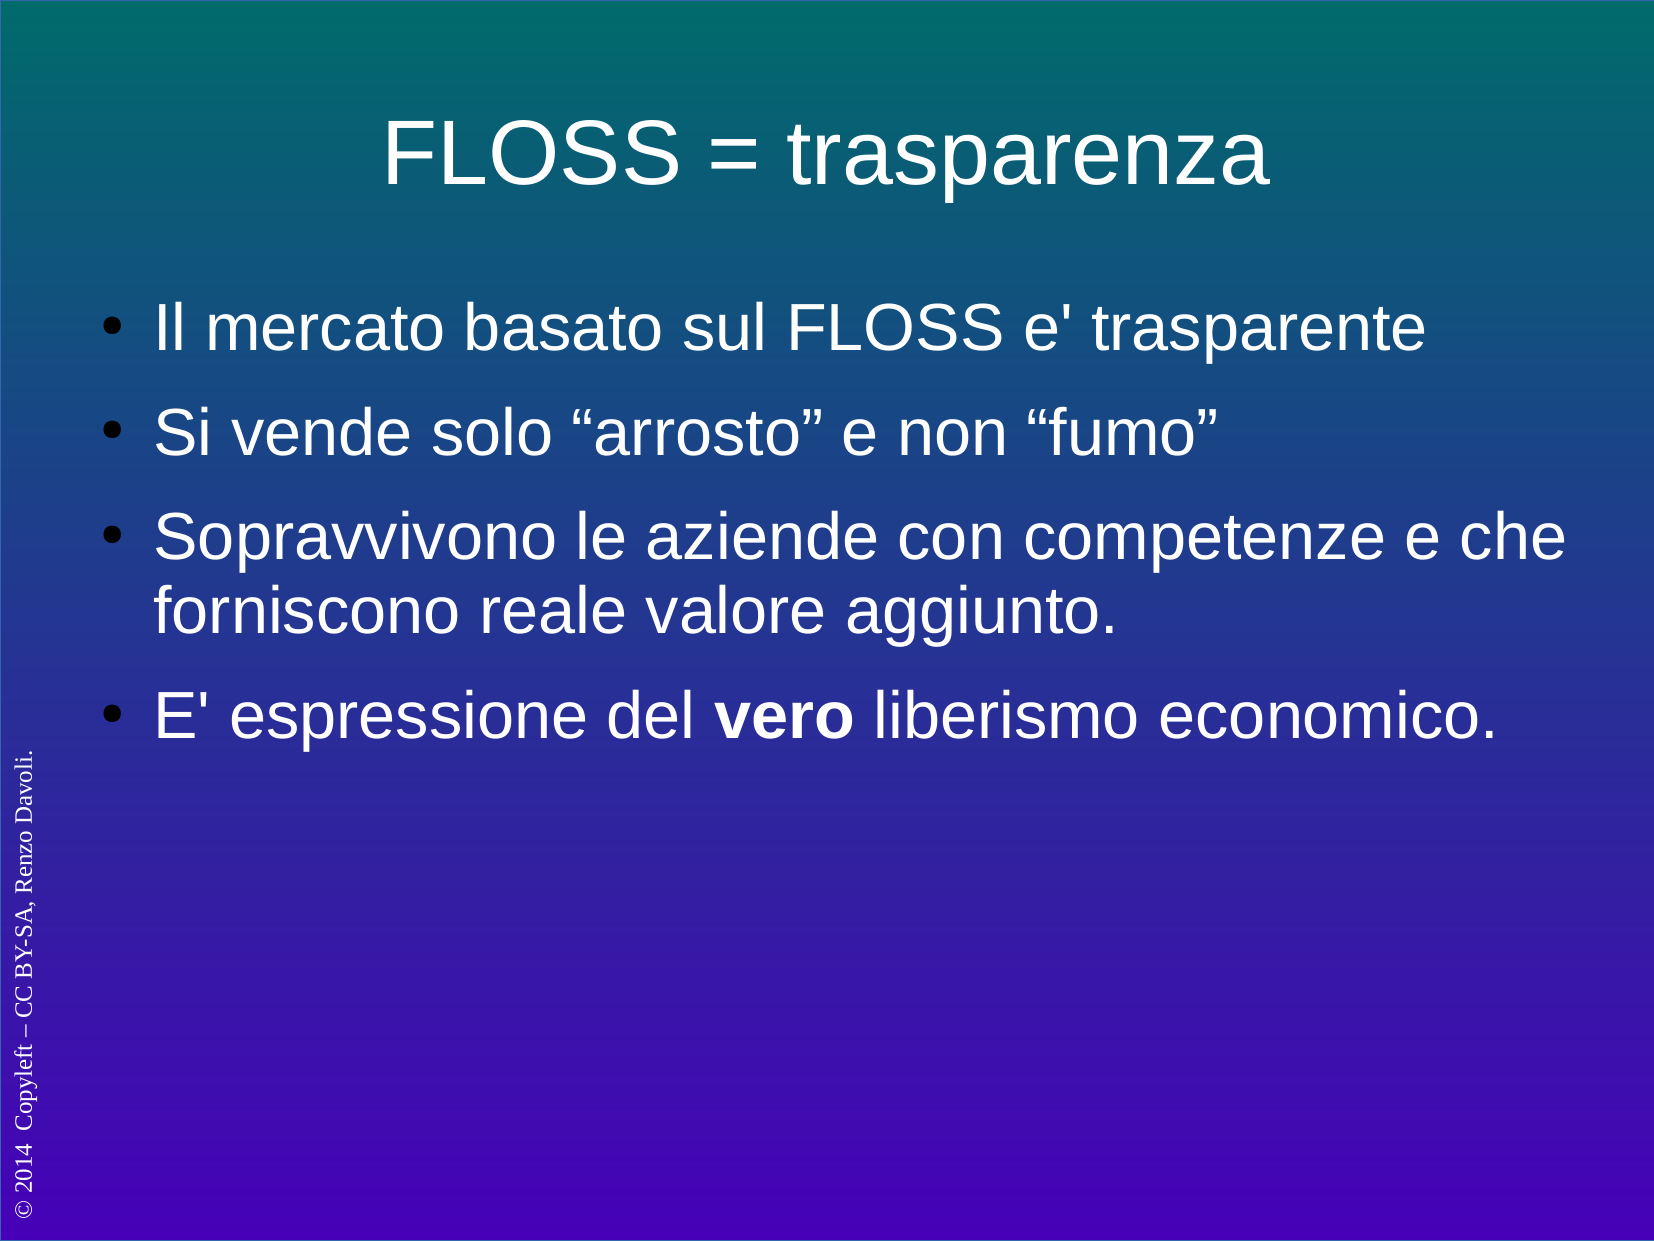

# FLOSS = trasparenza
Il mercato basato sul FLOSS e' trasparente
Si vende solo “arrosto” e non “fumo”
Sopravvivono le aziende con competenze e che forniscono reale valore aggiunto.
E' espressione del vero liberismo economico.